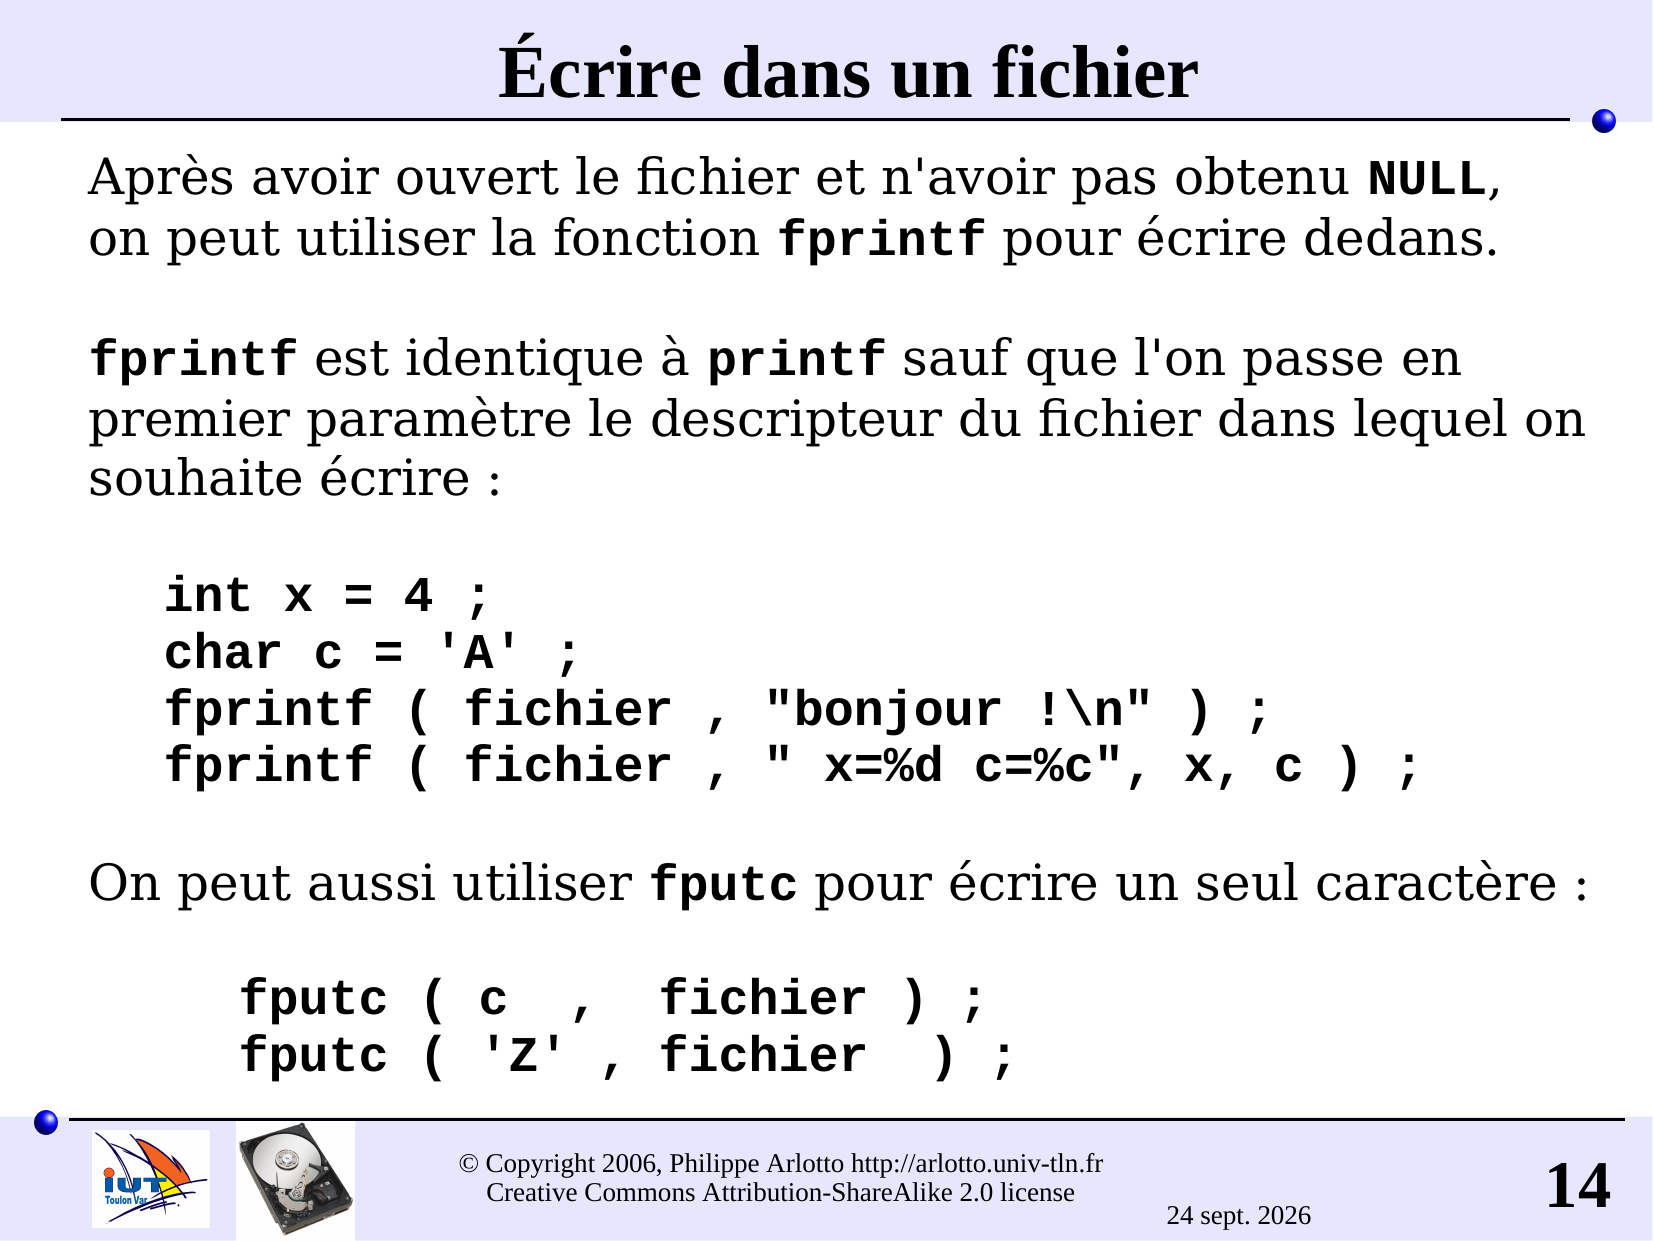

# Écrire dans un fichier
Après avoir ouvert le fichier et n'avoir pas obtenu NULL,
on peut utiliser la fonction fprintf pour écrire dedans.
fprintf est identique à printf sauf que l'on passe en premier paramètre le descripteur du fichier dans lequel on souhaite écrire :
	int x = 4 ;
	char c = 'A' ;
	fprintf ( fichier , "bonjour !\n" ) ;
	fprintf ( fichier , " x=%d c=%c", x, c ) ;
On peut aussi utiliser fputc pour écrire un seul caractère :
		fputc ( c , fichier ) ;
		fputc ( 'Z' , fichier ) ;